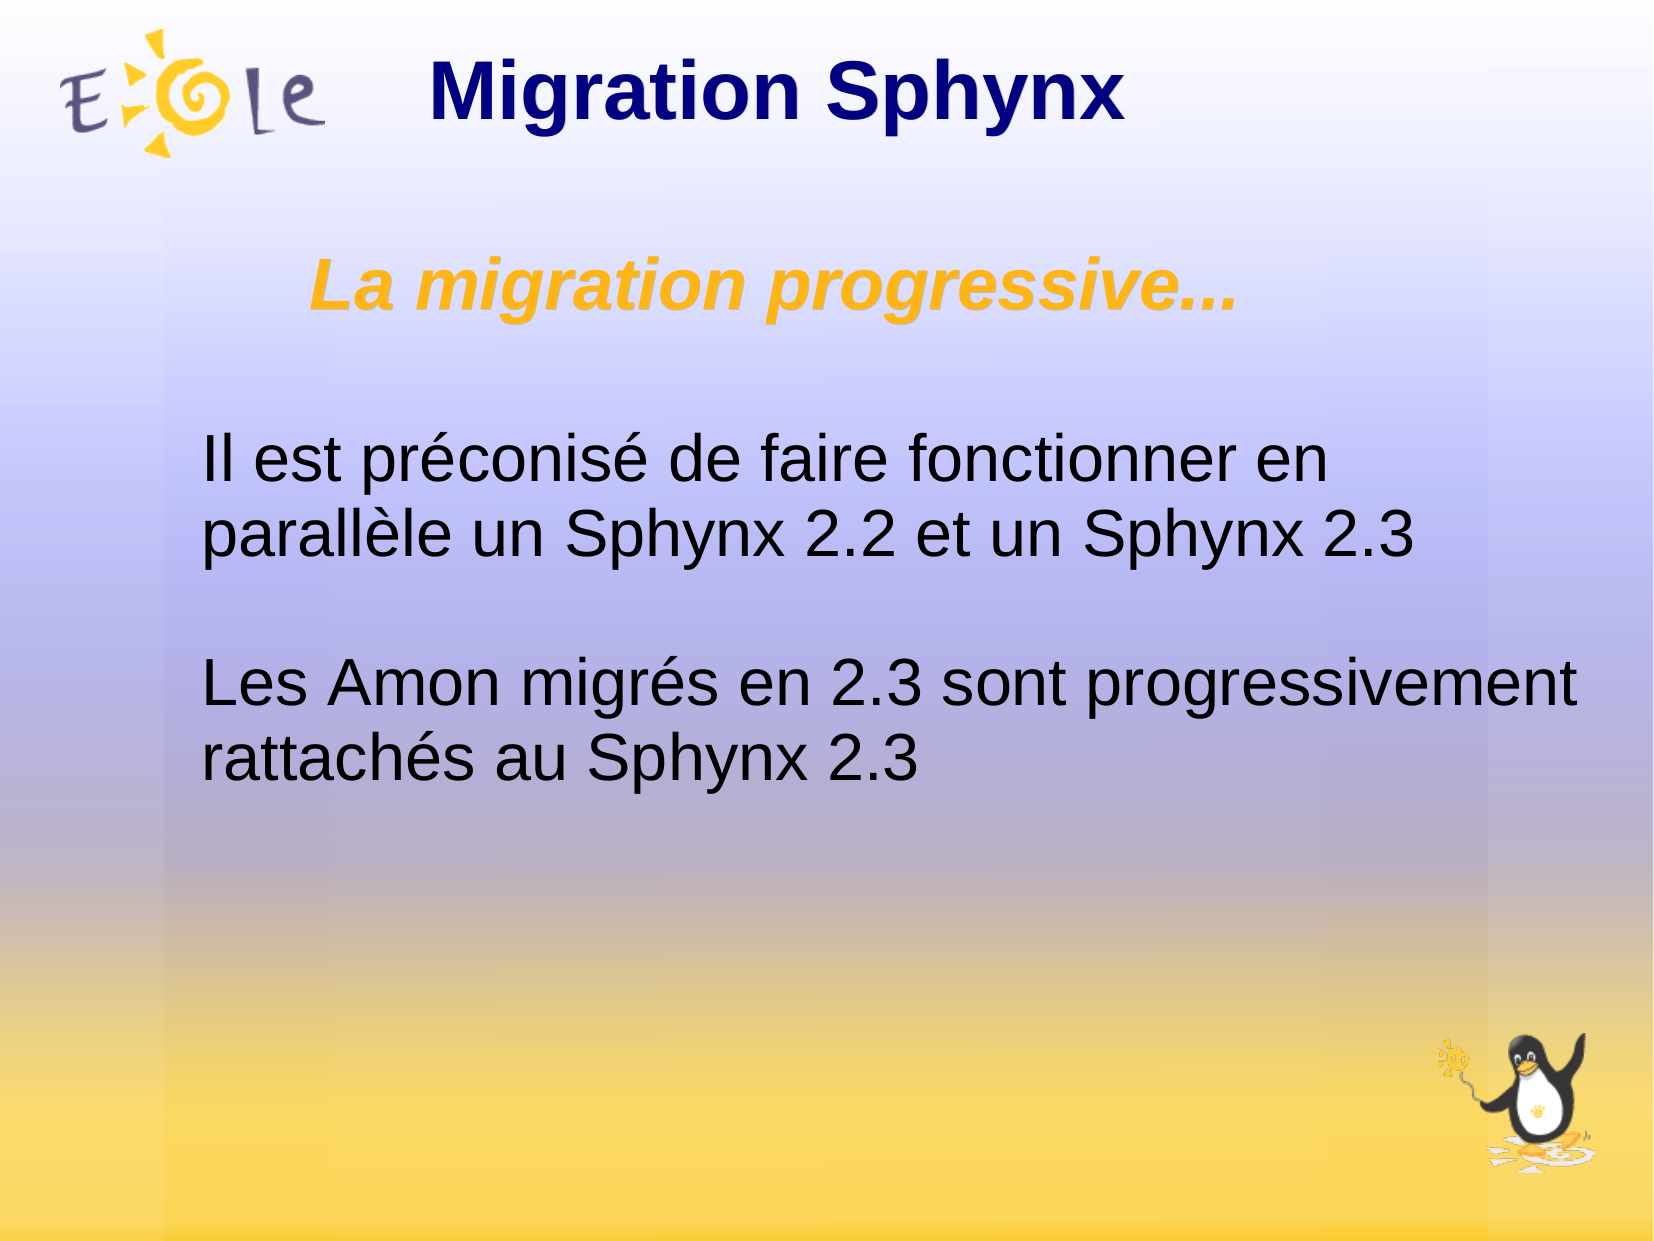

Migration Sphynx
La migration progressive...
Il est préconisé de faire fonctionner en
parallèle un Sphynx 2.2 et un Sphynx 2.3
Les Amon migrés en 2.3 sont progressivement
rattachés au Sphynx 2.3